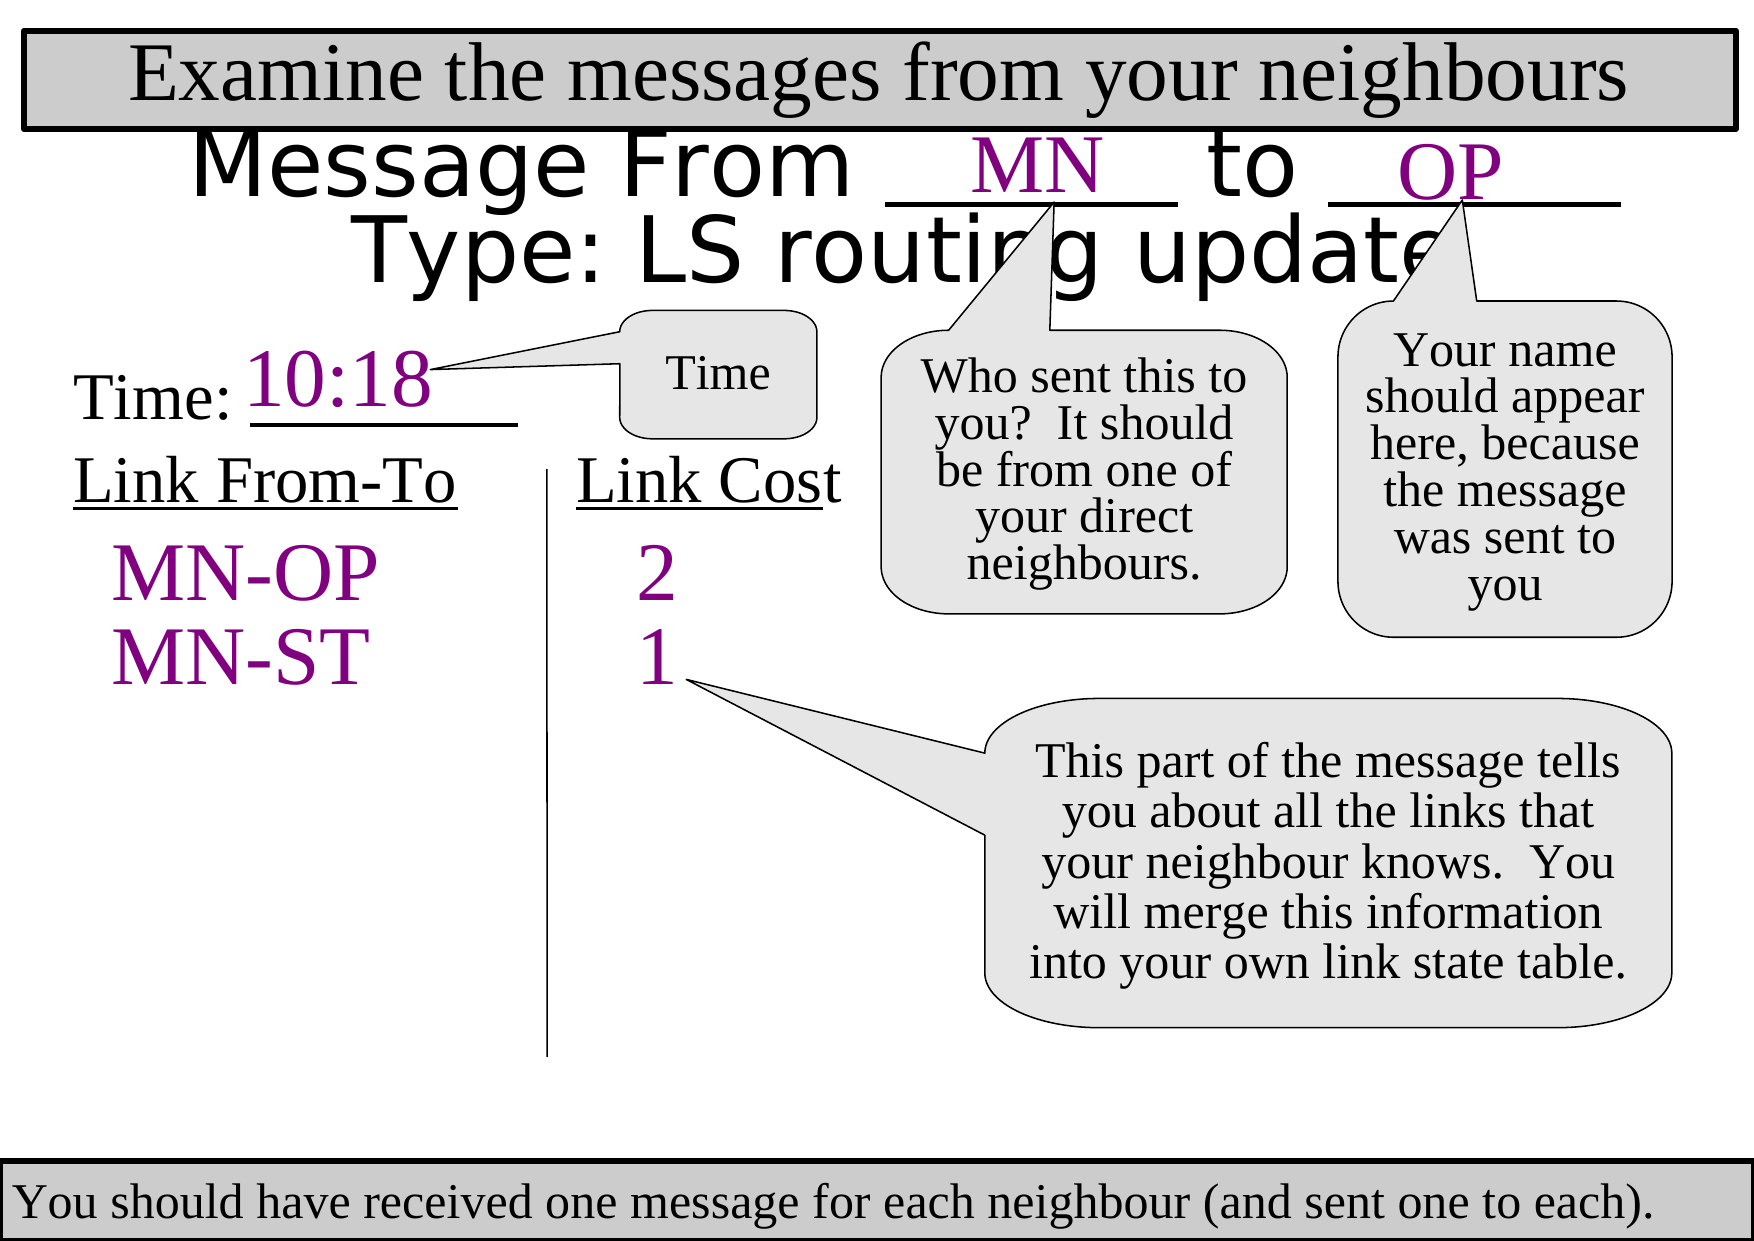

Examine the messages from your neighbours
# Message From to Type: LS routing update
MN
OP
Your name should appear here, because the message was sent to you
Time
Who sent this to you? It should be from one of your direct neighbours.
10:18
Time:
Link From-To		Link Cost
MN-OP				2
MN-ST				1
This part of the message tells you about all the links that your neighbour knows. You will merge this information into your own link state table.
You should have received one message for each neighbour (and sent one to each).